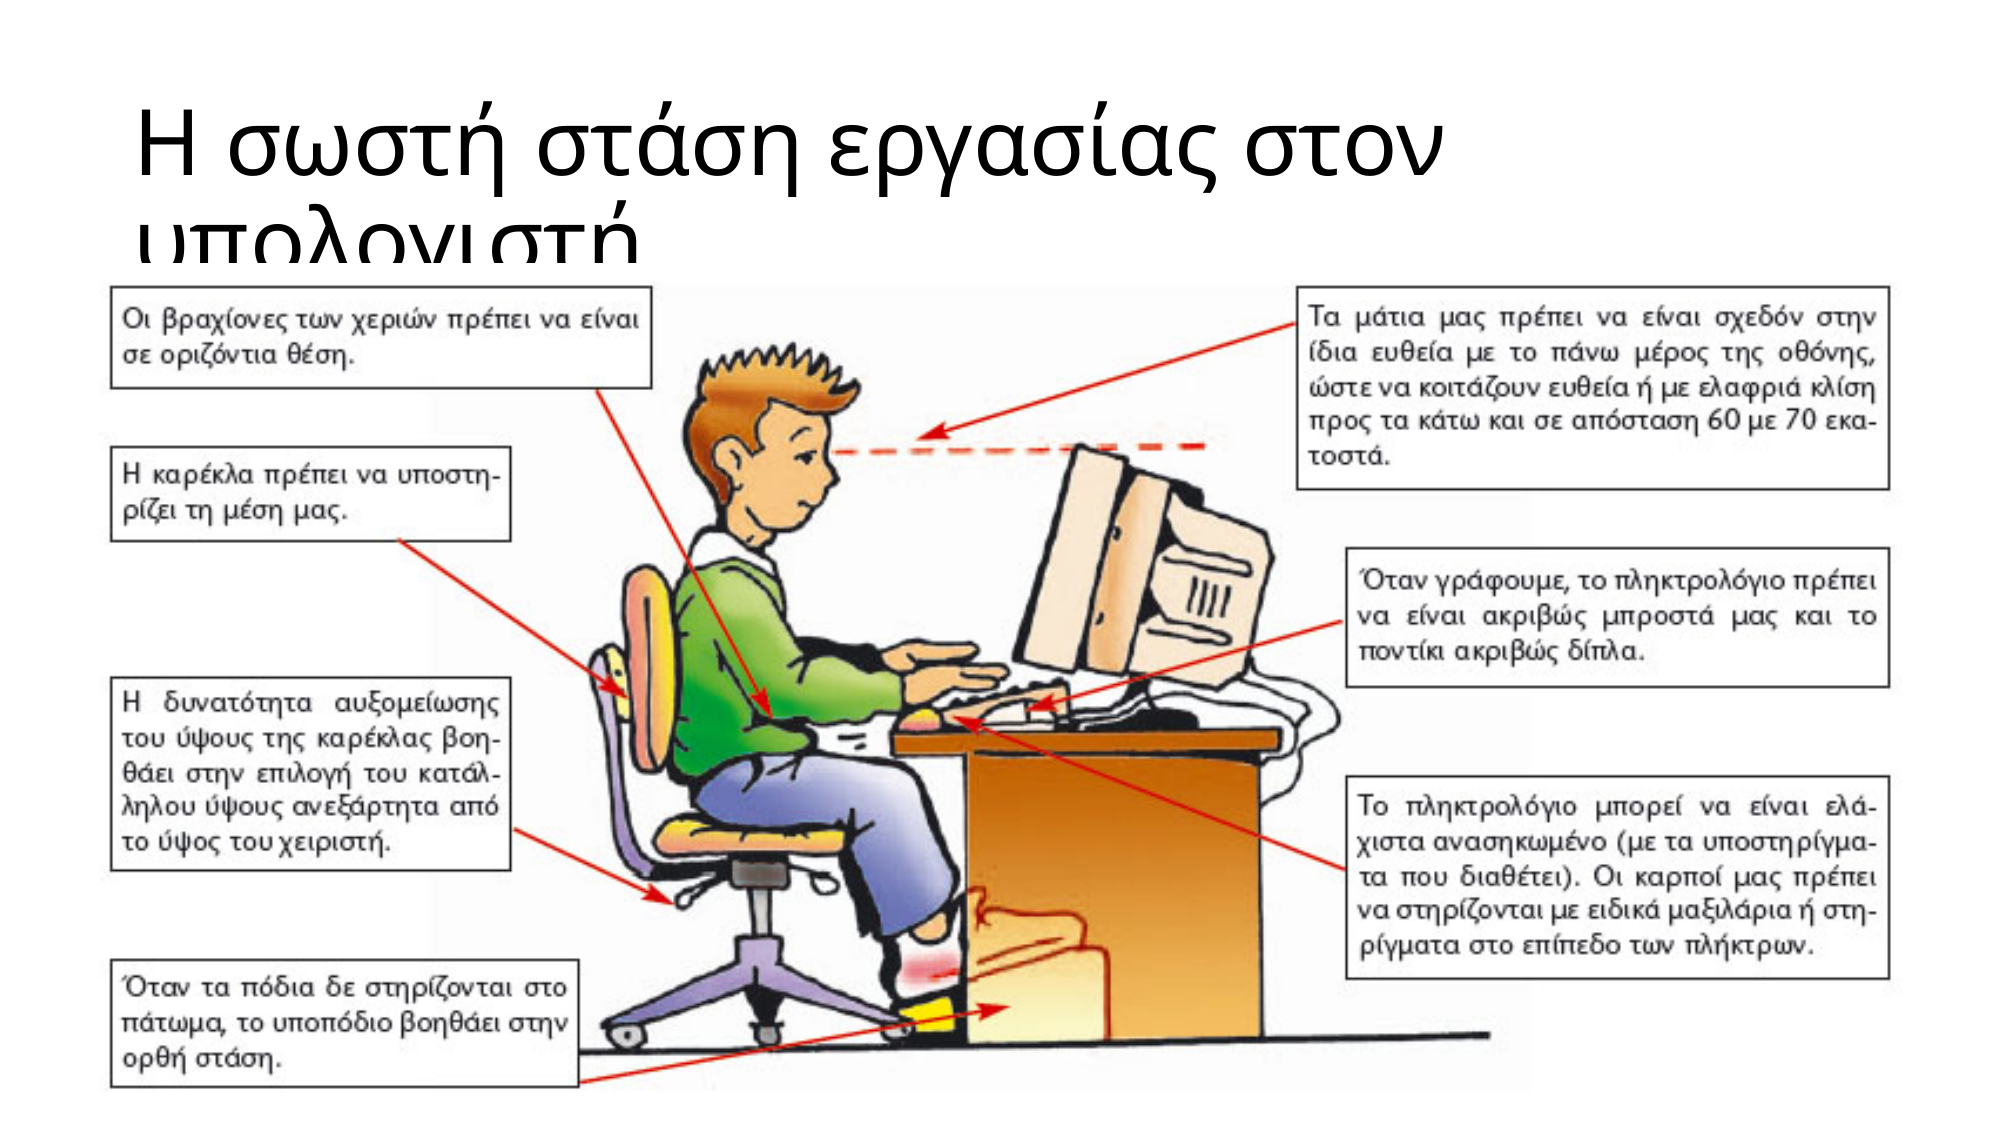

# Η σωστή στάση εργασίας στον υπολογιστή